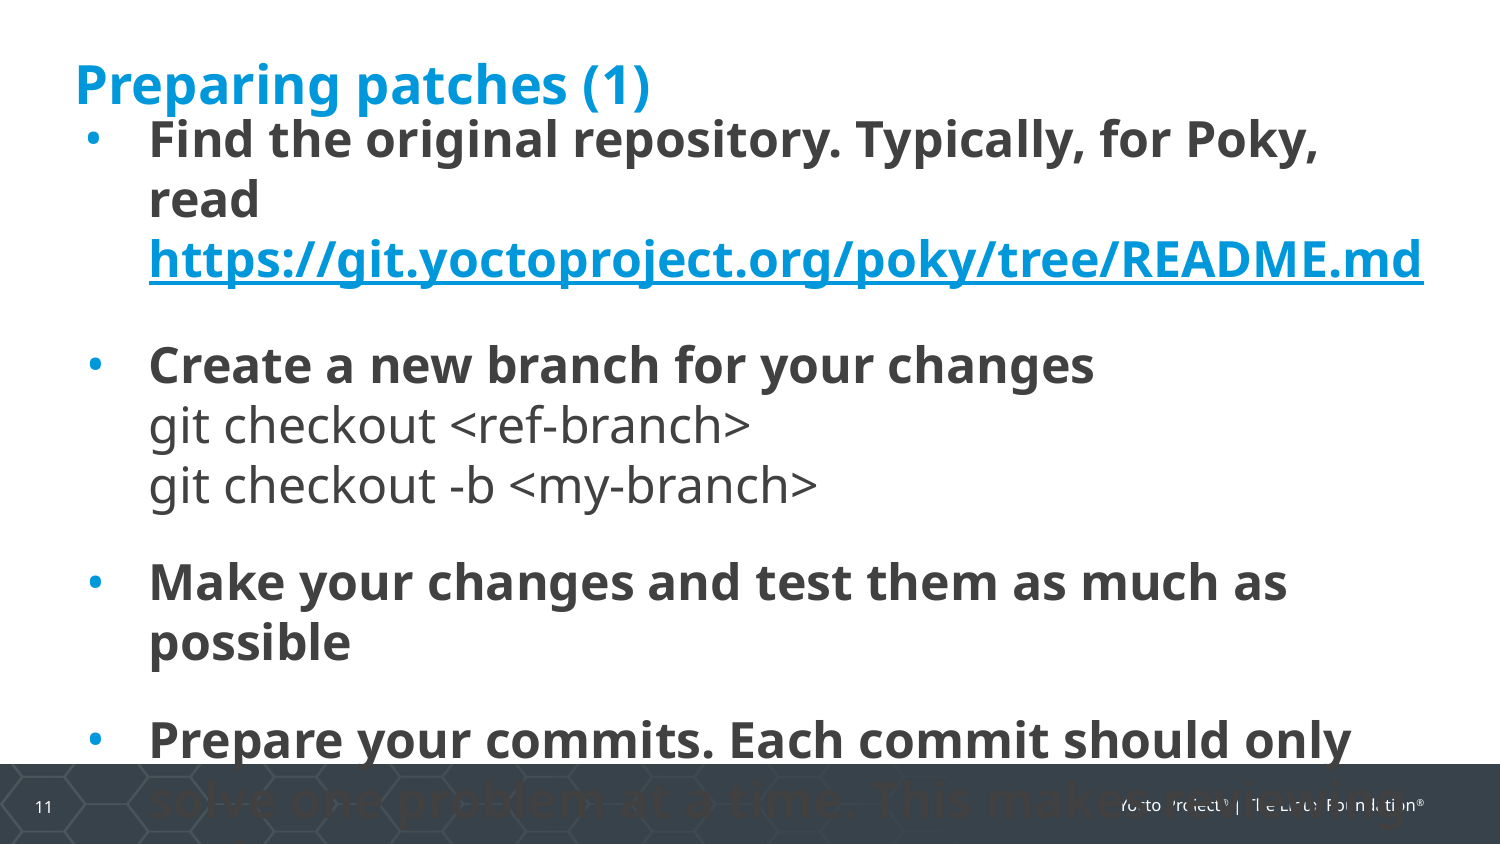

# Preparing patches (1)
Find the original repository. Typically, for Poky, read https://git.yoctoproject.org/poky/tree/README.md
Create a new branch for your changes
git checkout <ref-branch>
git checkout -b <my-branch>
Make your changes and test them as much as possible
Prepare your commits. Each commit should only solve one problem at a time. This makes reviewing easier.